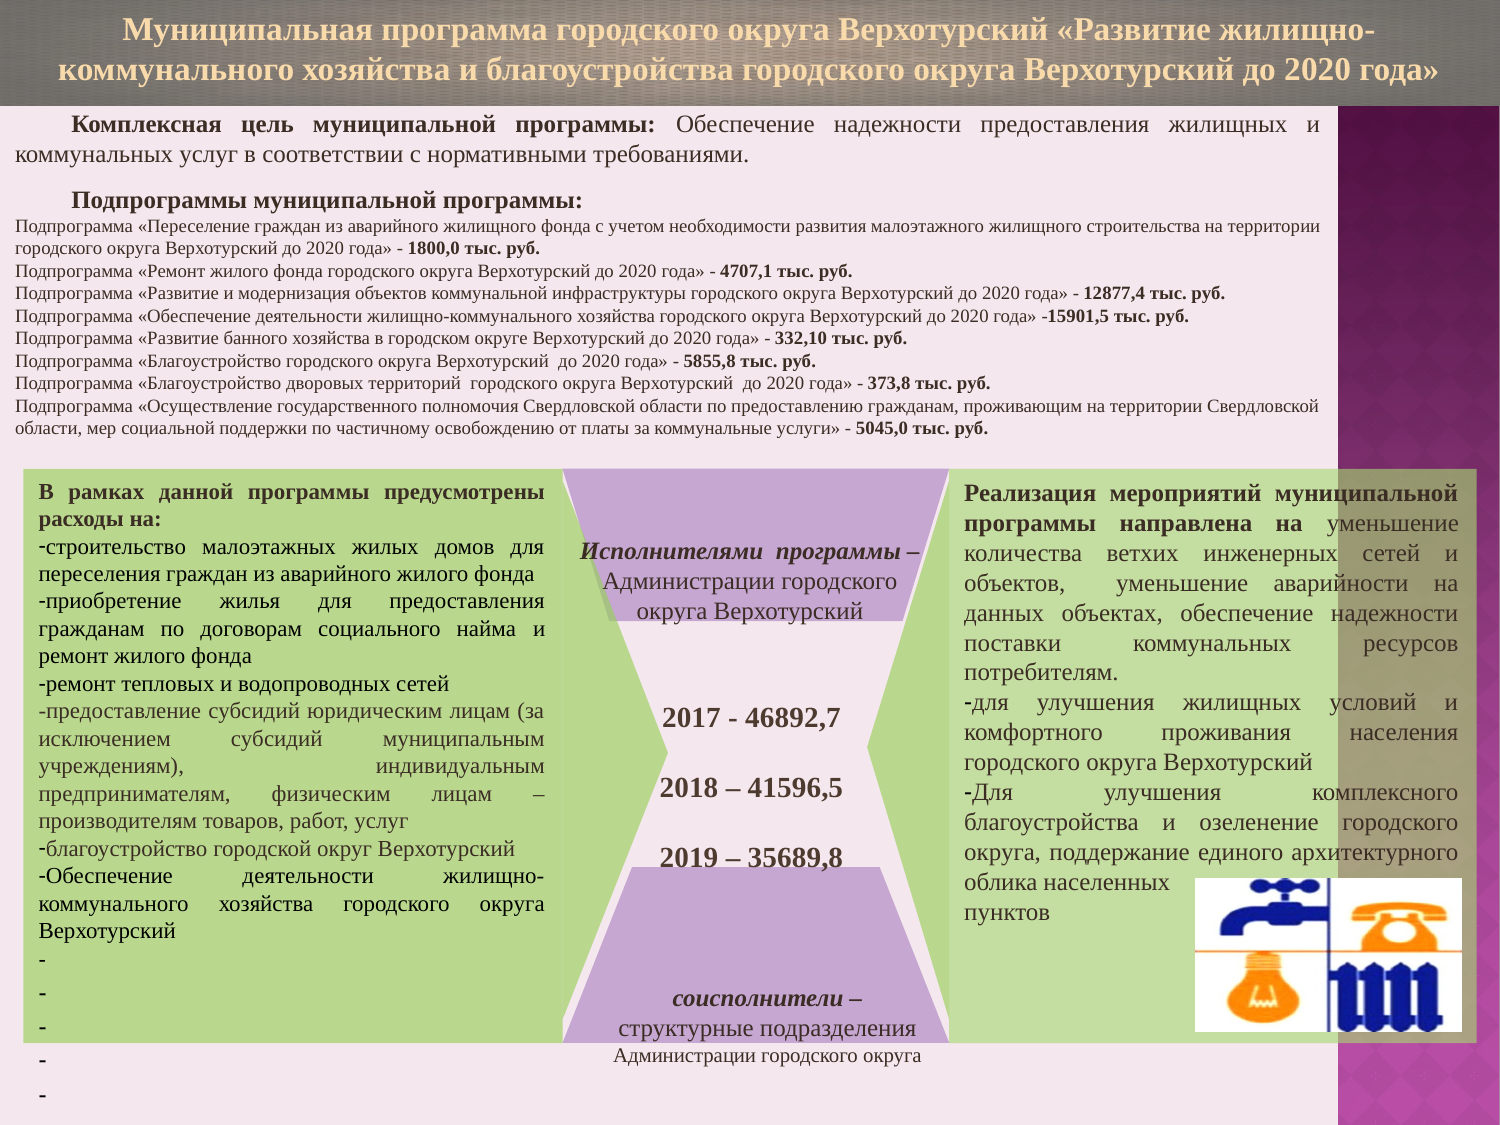

Муниципальная программа городского округа Верхотурский «Развитие жилищно-коммунального хозяйства и благоустройства городского округа Верхотурский до 2020 года»
Комплексная цель муниципальной программы: Обеспечение надежности предоставления жилищных и коммунальных услуг в соответствии с нормативными требованиями.
 Подпрограммы муниципальной программы:
Подпрограмма «Переселение граждан из аварийного жилищного фонда с учетом необходимости развития малоэтажного жилищного строительства на территории городского округа Верхотурский до 2020 года» - 1800,0 тыс. руб.
Подпрограмма «Ремонт жилого фонда городского округа Верхотурский до 2020 года» - 4707,1 тыс. руб.
Подпрограмма «Развитие и модернизация объектов коммунальной инфраструктуры городского округа Верхотурский до 2020 года» - 12877,4 тыс. руб.
Подпрограмма «Обеспечение деятельности жилищно-коммунального хозяйства городского округа Верхотурский до 2020 года» -15901,5 тыс. руб.
Подпрограмма «Развитие банного хозяйства в городском округе Верхотурский до 2020 года» - 332,10 тыс. руб.
Подпрограмма «Благоустройство городского округа Верхотурский до 2020 года» - 5855,8 тыс. руб.
Подпрограмма «Благоустройство дворовых территорий городского округа Верхотурский до 2020 года» - 373,8 тыс. руб.
Подпрограмма «Осуществление государственного полномочия Свердловской области по предоставлению гражданам, проживающим на территории Свердловской области, мер социальной поддержки по частичному освобождению от платы за коммунальные услуги» - 5045,0 тыс. руб.
В рамках данной программы предусмотрены расходы на:
строительство малоэтажных жилых домов для переселения граждан из аварийного жилого фонда
приобретение жилья для предоставления гражданам по договорам социального найма и ремонт жилого фонда
ремонт тепловых и водопроводных сетей
-предоставление субсидий юридическим лицам (за исключением субсидий муниципальным учреждениям), индивидуальным предпринимателям, физическим лицам – производителям товаров, работ, услуг
благоустройство городской округ Верхотурский
Обеспечение деятельности жилищно-коммунального хозяйства городского округа Верхотурский
Реализация мероприятий муниципальной программы направлена на уменьшение количества ветхих инженерных сетей и объектов, уменьшение аварийности на данных объектах, обеспечение надежности поставки коммунальных ресурсов потребителям.
для улучшения жилищных условий и комфортного проживания населения городского округа Верхотурский
Для улучшения комплексного благоустройства и озеленение городского округа, поддержание единого архитектурного облика населенных
пунктов
Исполнителями программы –
Администрации городского округа Верхотурский
2017 - 46892,7
2018 – 41596,5
2019 – 35689,8
соисполнители –структурные подразделения Администрации городского округа